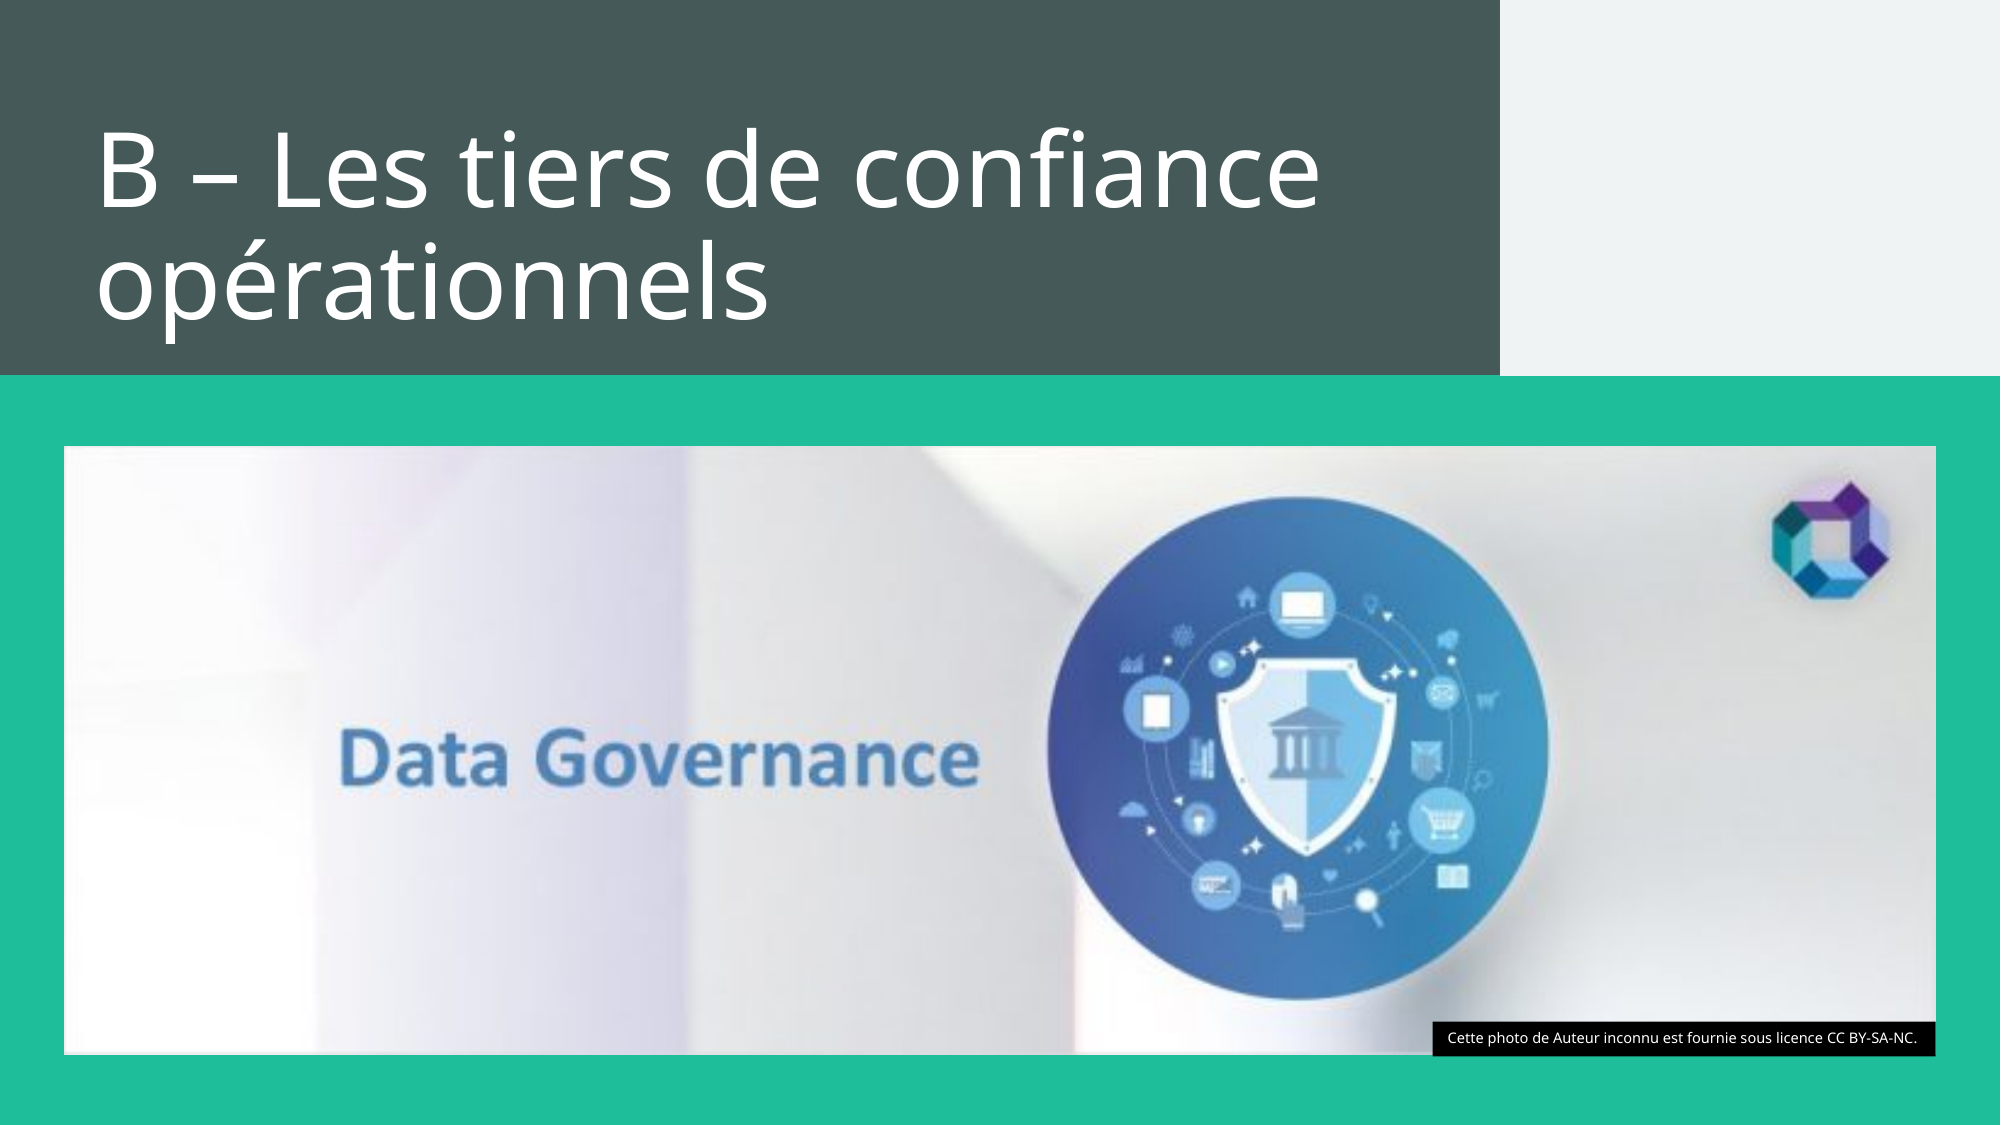

# B – Les tiers de confiance opérationnels
Cette photo de Auteur inconnu est fournie sous licence CC BY-SA-NC.